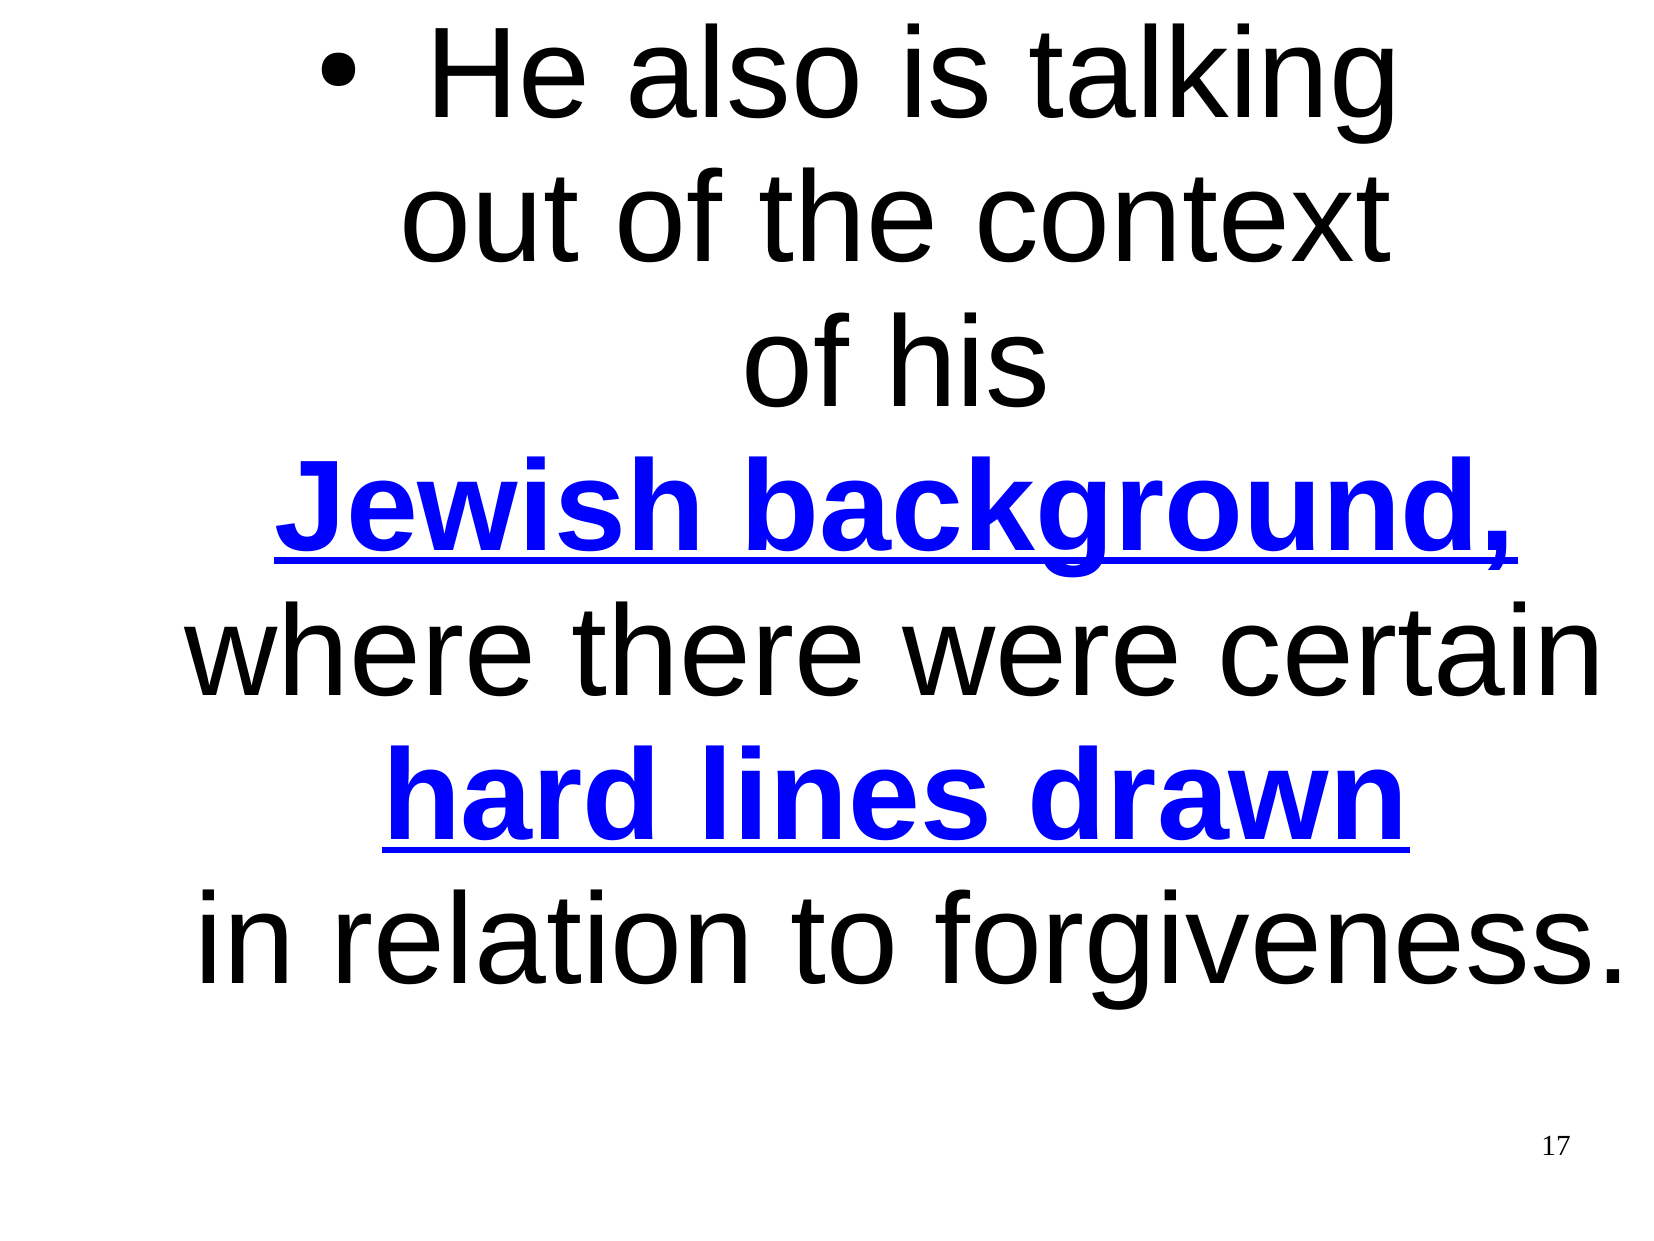

# He also is talking out of the context of his Jewish background, where there were certain hard lines drawn in relation to forgiveness.
17